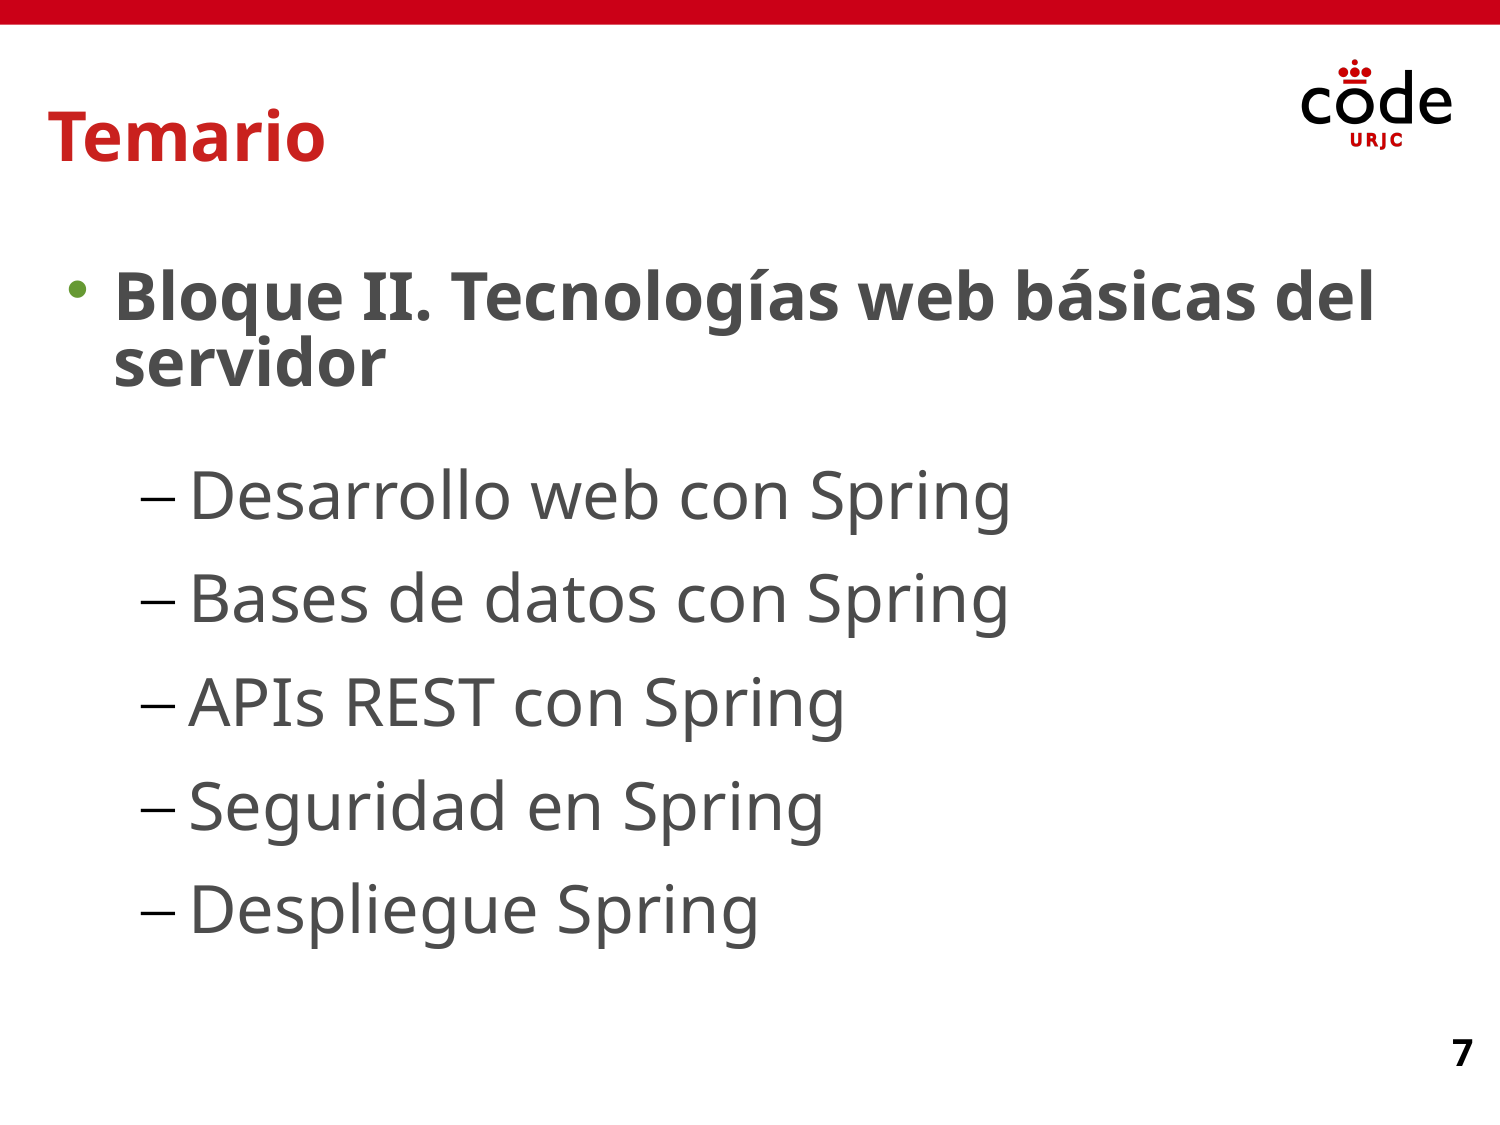

# Temario
Bloque II. Tecnologías web básicas del servidor
Desarrollo web con Spring
Bases de datos con Spring
APIs REST con Spring
Seguridad en Spring
Despliegue Spring
7